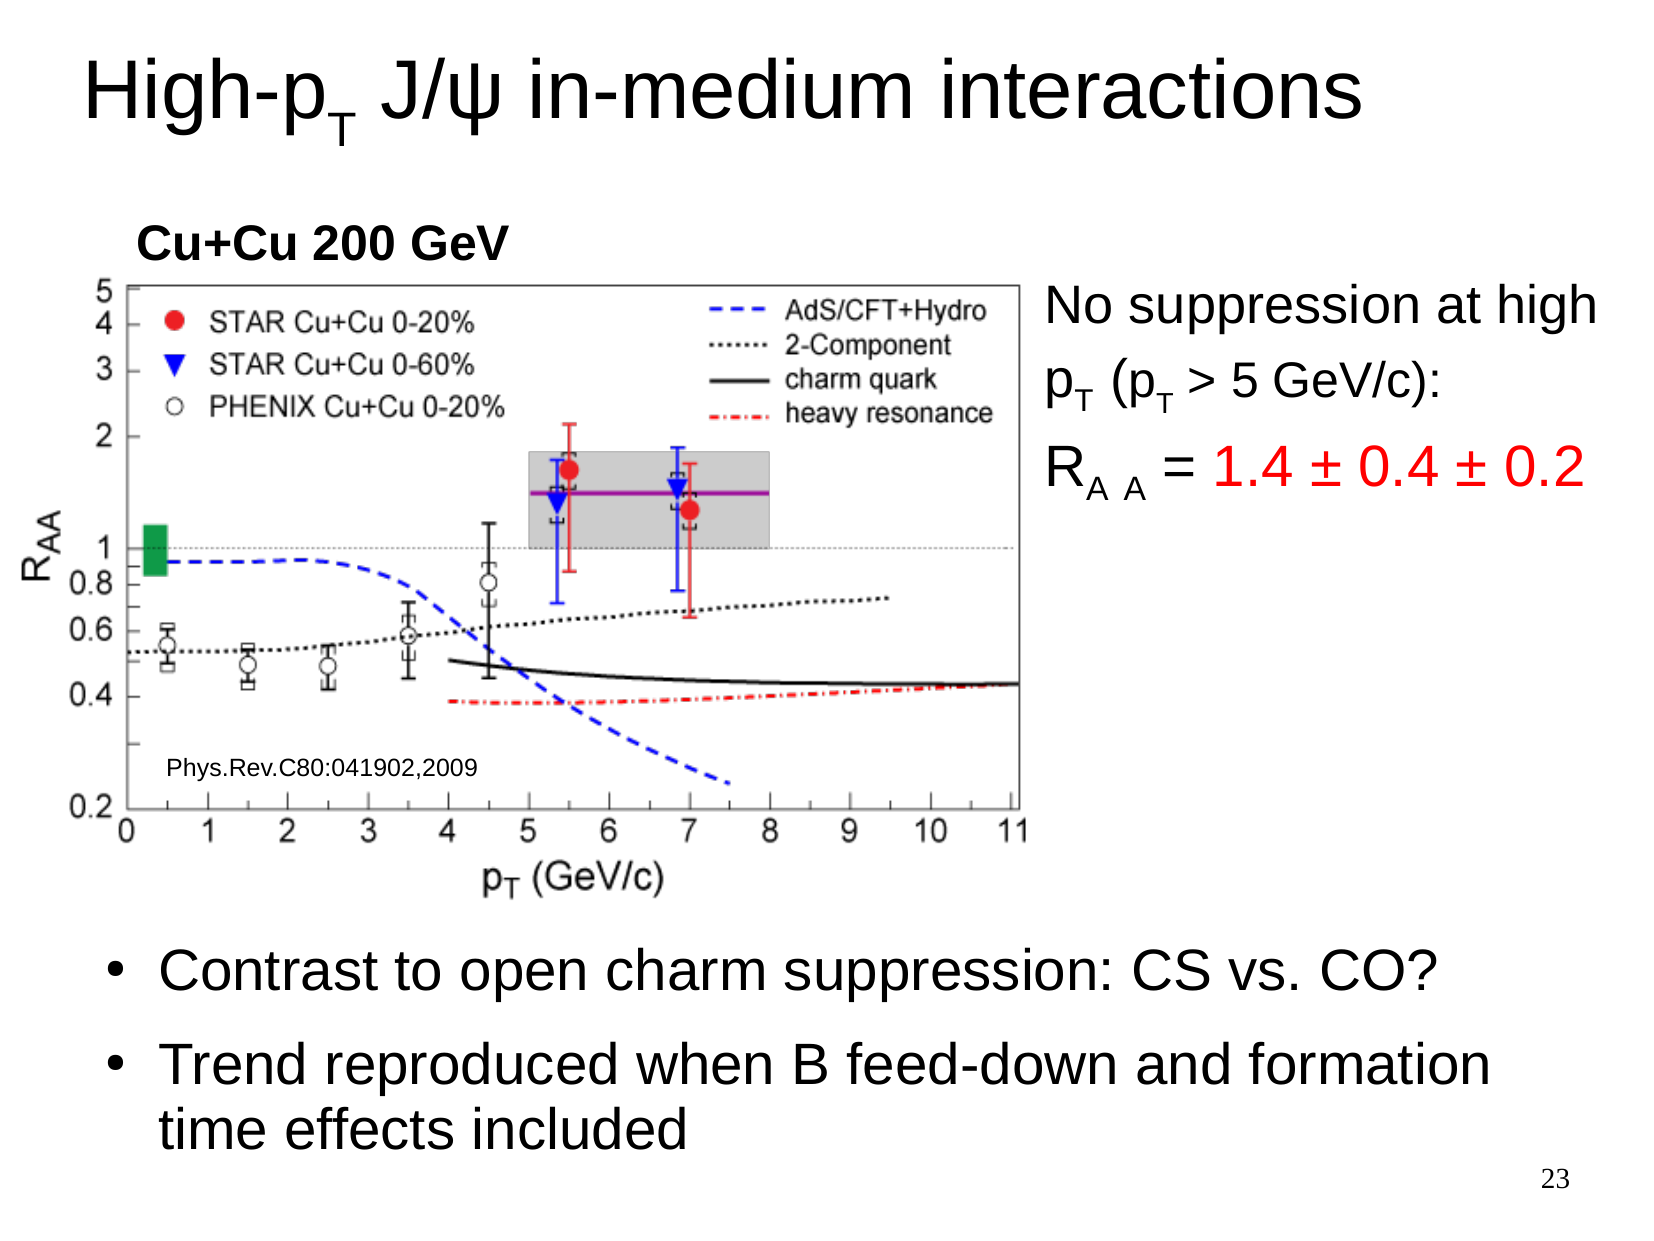

# High-pT J/ψ in-medium interactions
Cu+Cu 200 GeV
No suppression at high
pT (pT > 5 GeV/c):
RA A = 1.4 ± 0.4 ± 0.2
Phys.Rev.C80:041902,2009
Contrast to open charm suppression: CS vs. CO?
Trend reproduced when B feed-down and formation time effects included
23